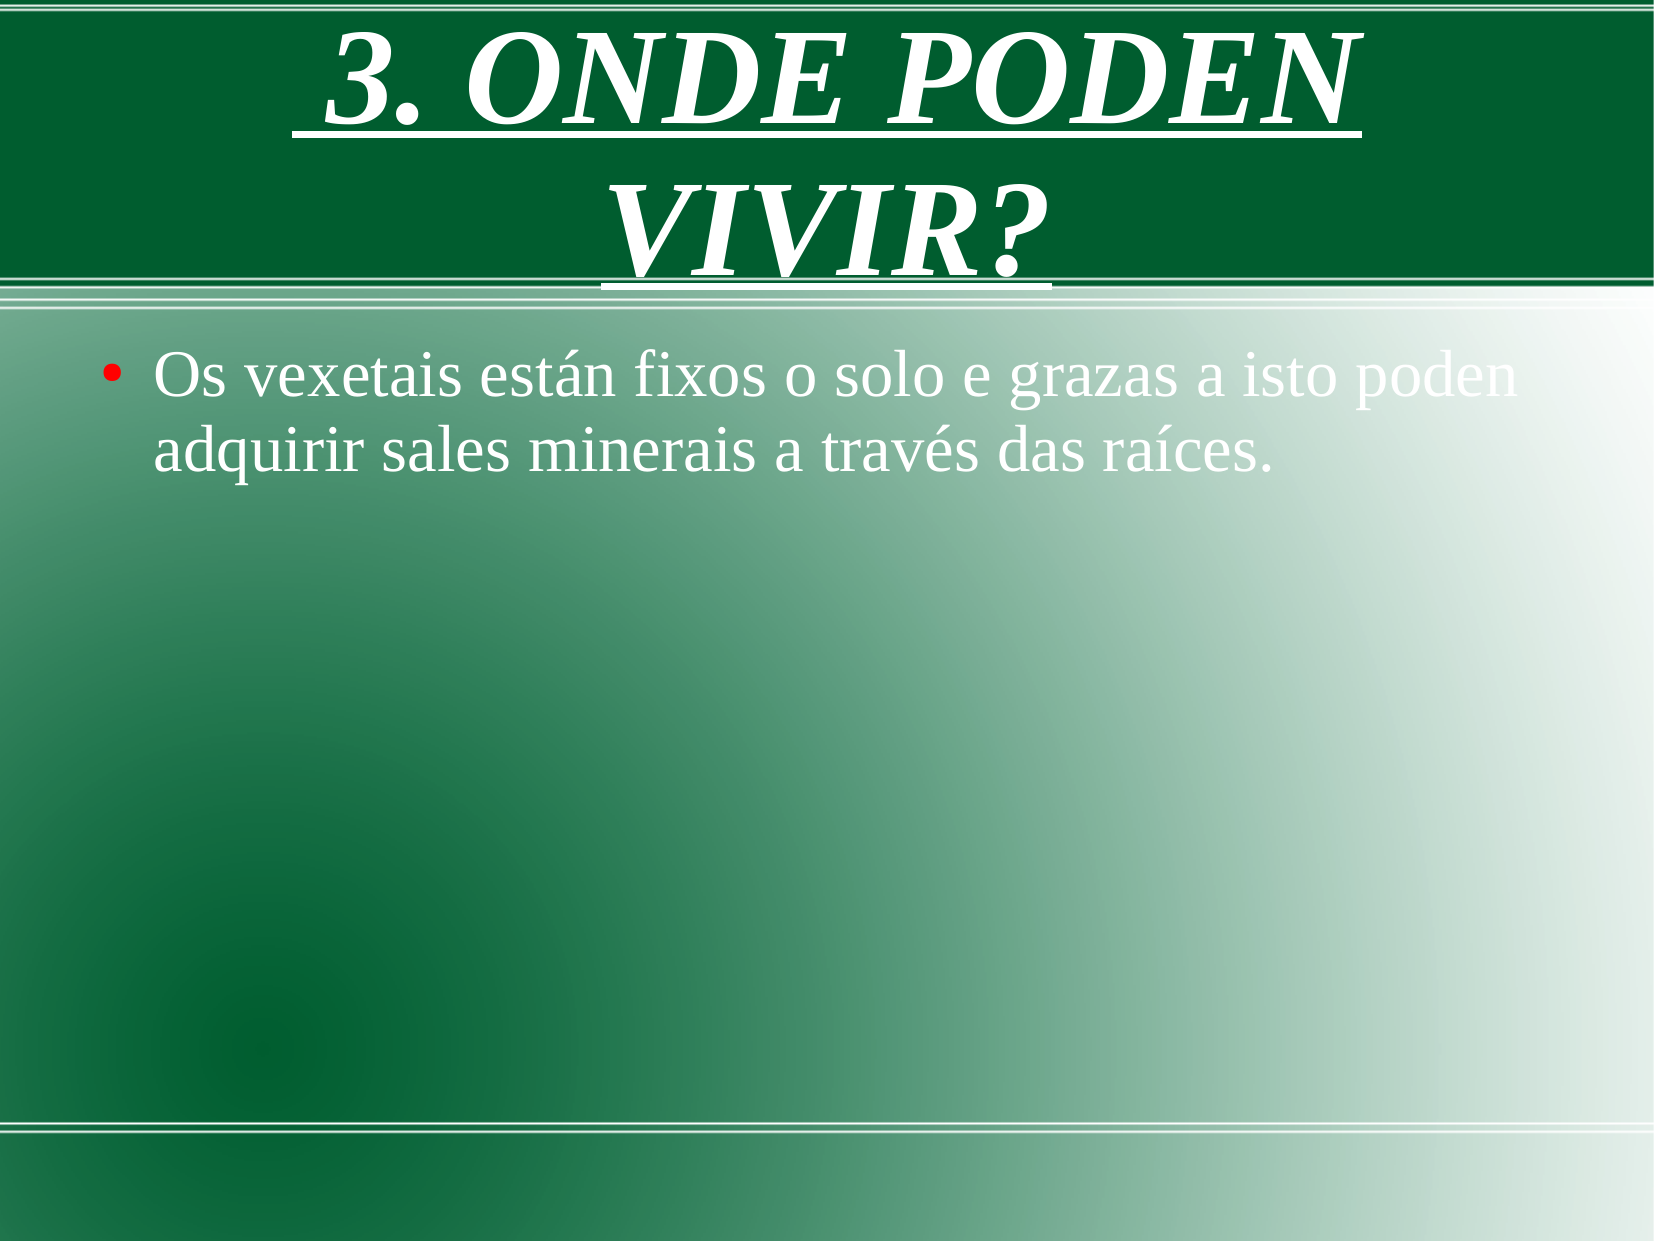

# 3. ONDE PODEN VIVIR?
Os vexetais están fixos o solo e grazas a isto poden adquirir sales minerais a través das raíces.